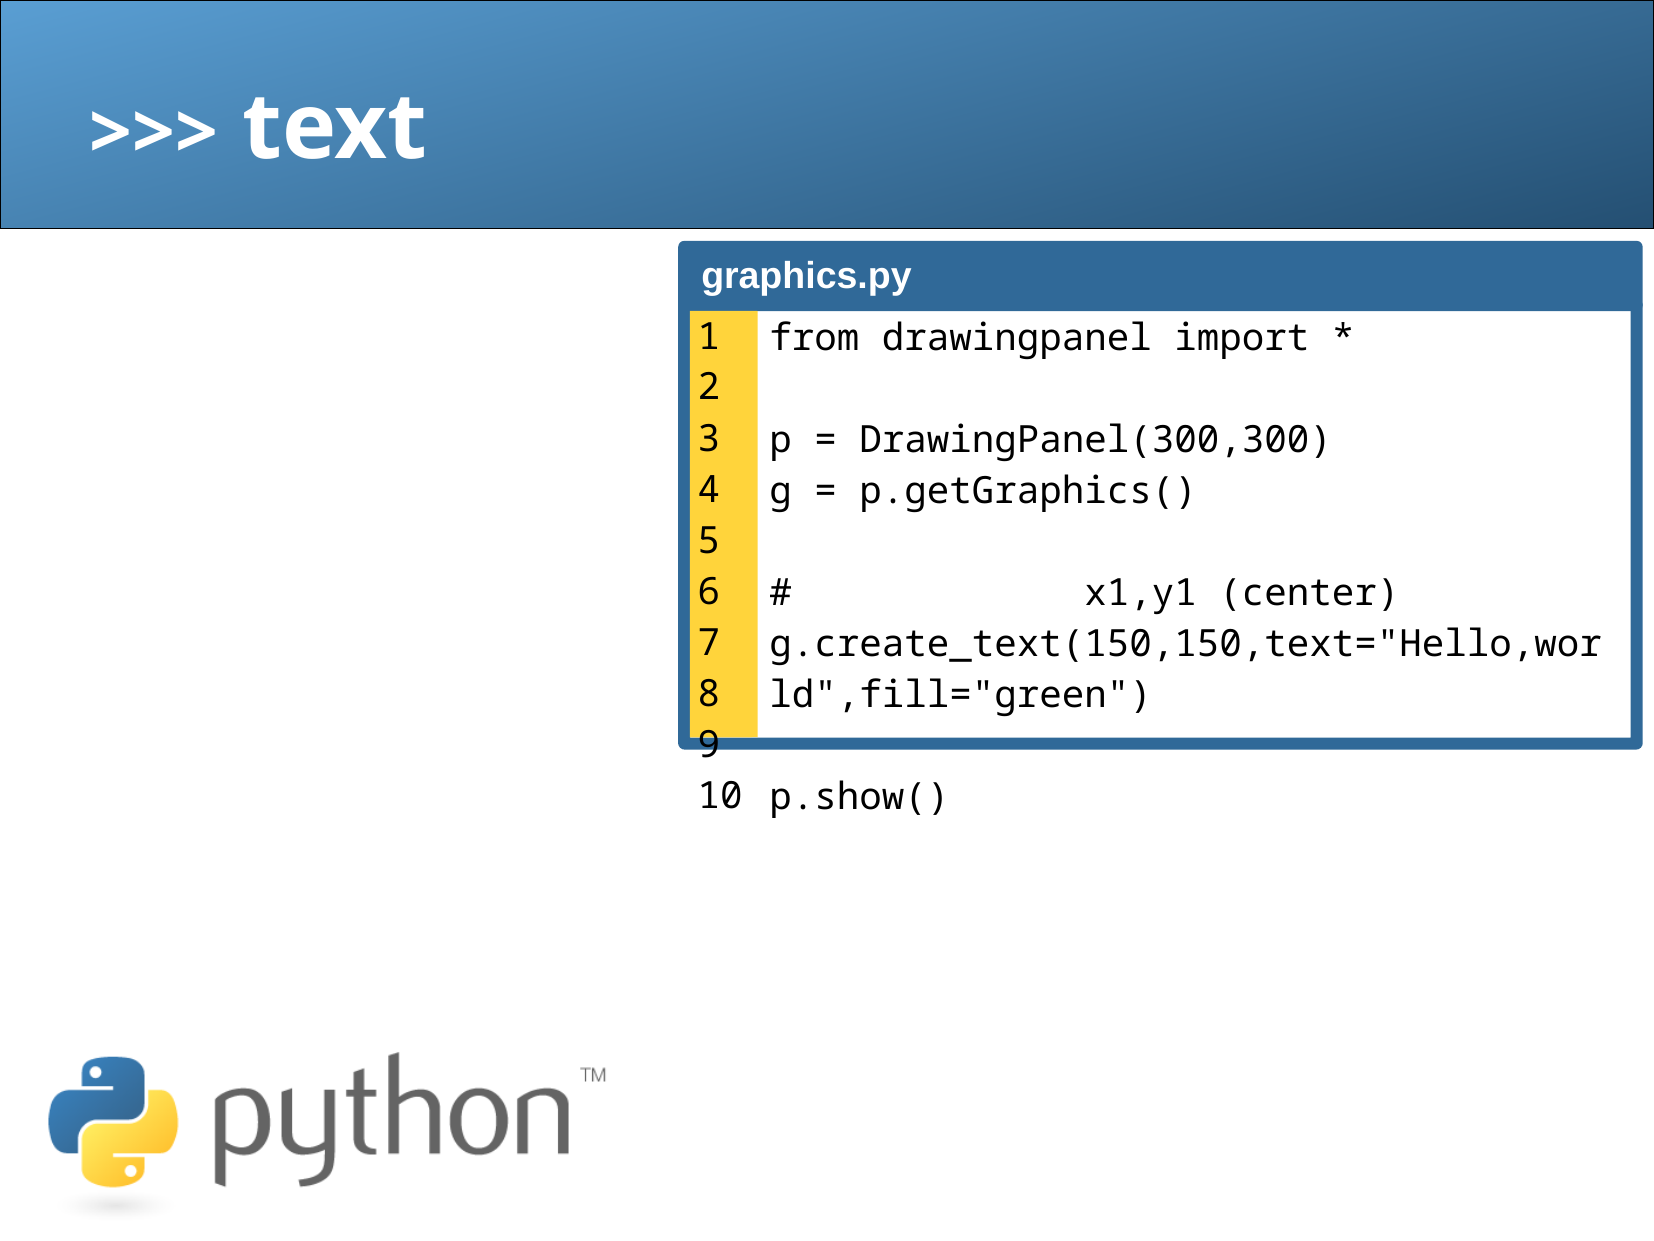

>>> text
graphics.py
1
2
3
4
5
6
7
8
9
10
from drawingpanel import *
p = DrawingPanel(300,300)
g = p.getGraphics()
# x1,y1 (center)
g.create_text(150,150,text="Hello,world",fill="green")
p.show()